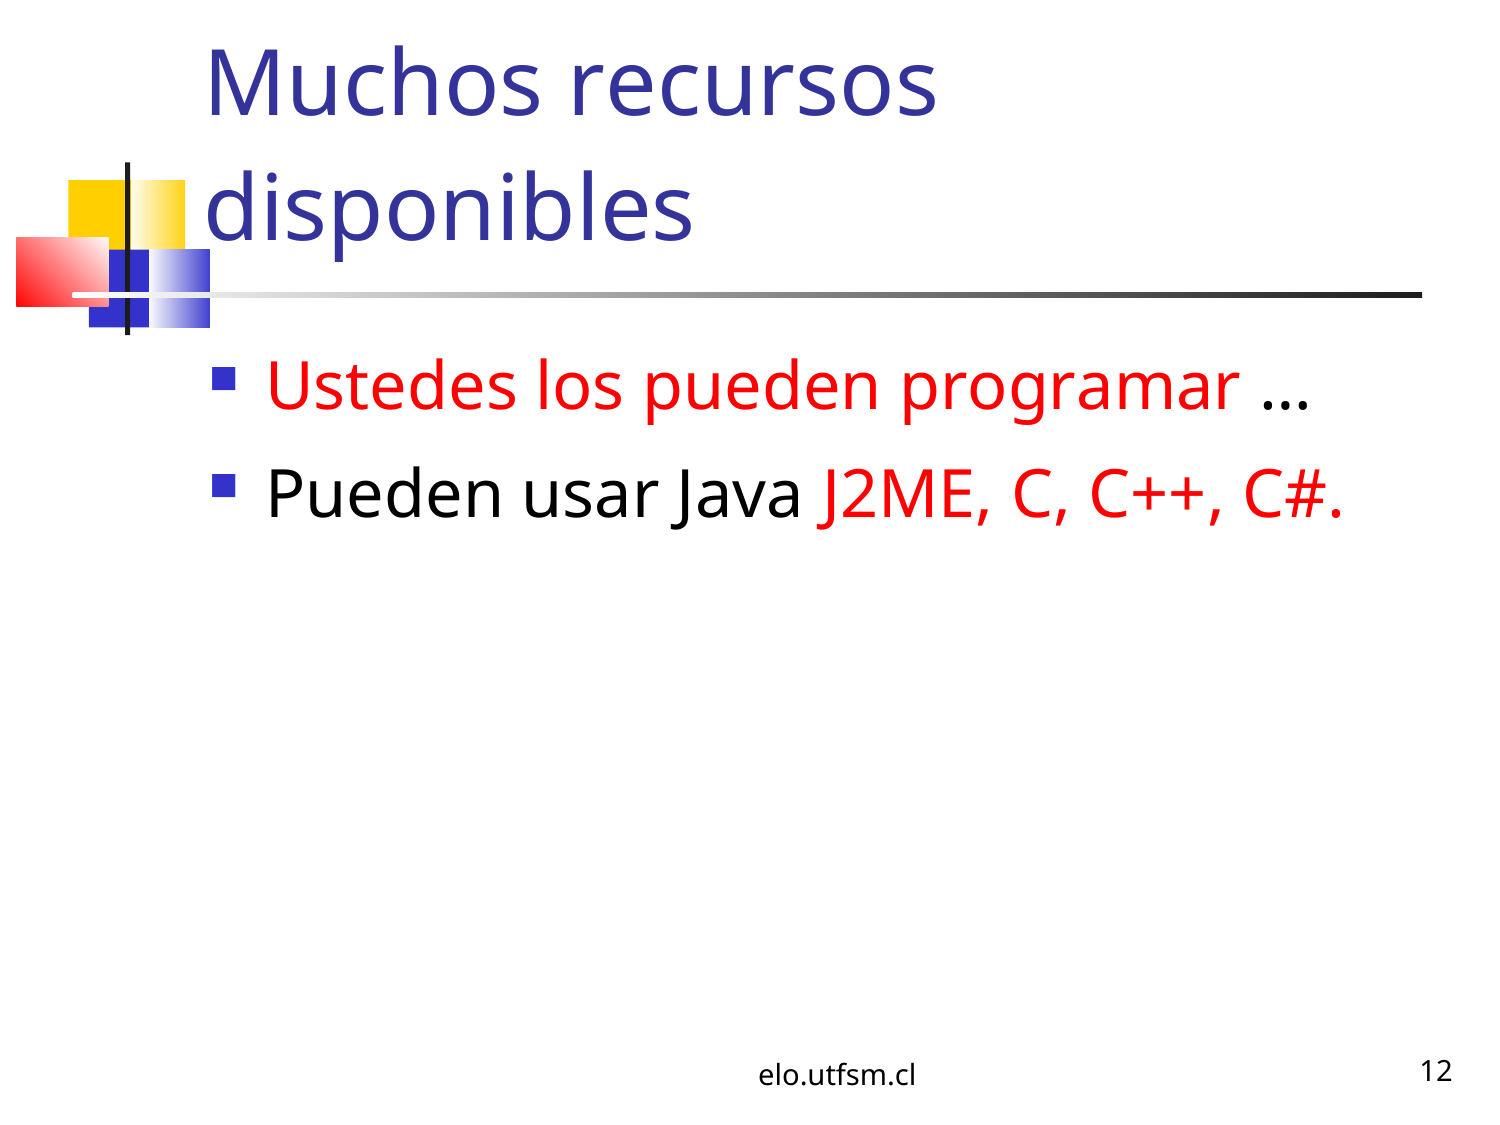

# Muchos recursos disponibles
Ustedes los pueden programar …
Pueden usar Java J2ME, C, C++, C#.
elo.utfsm.cl